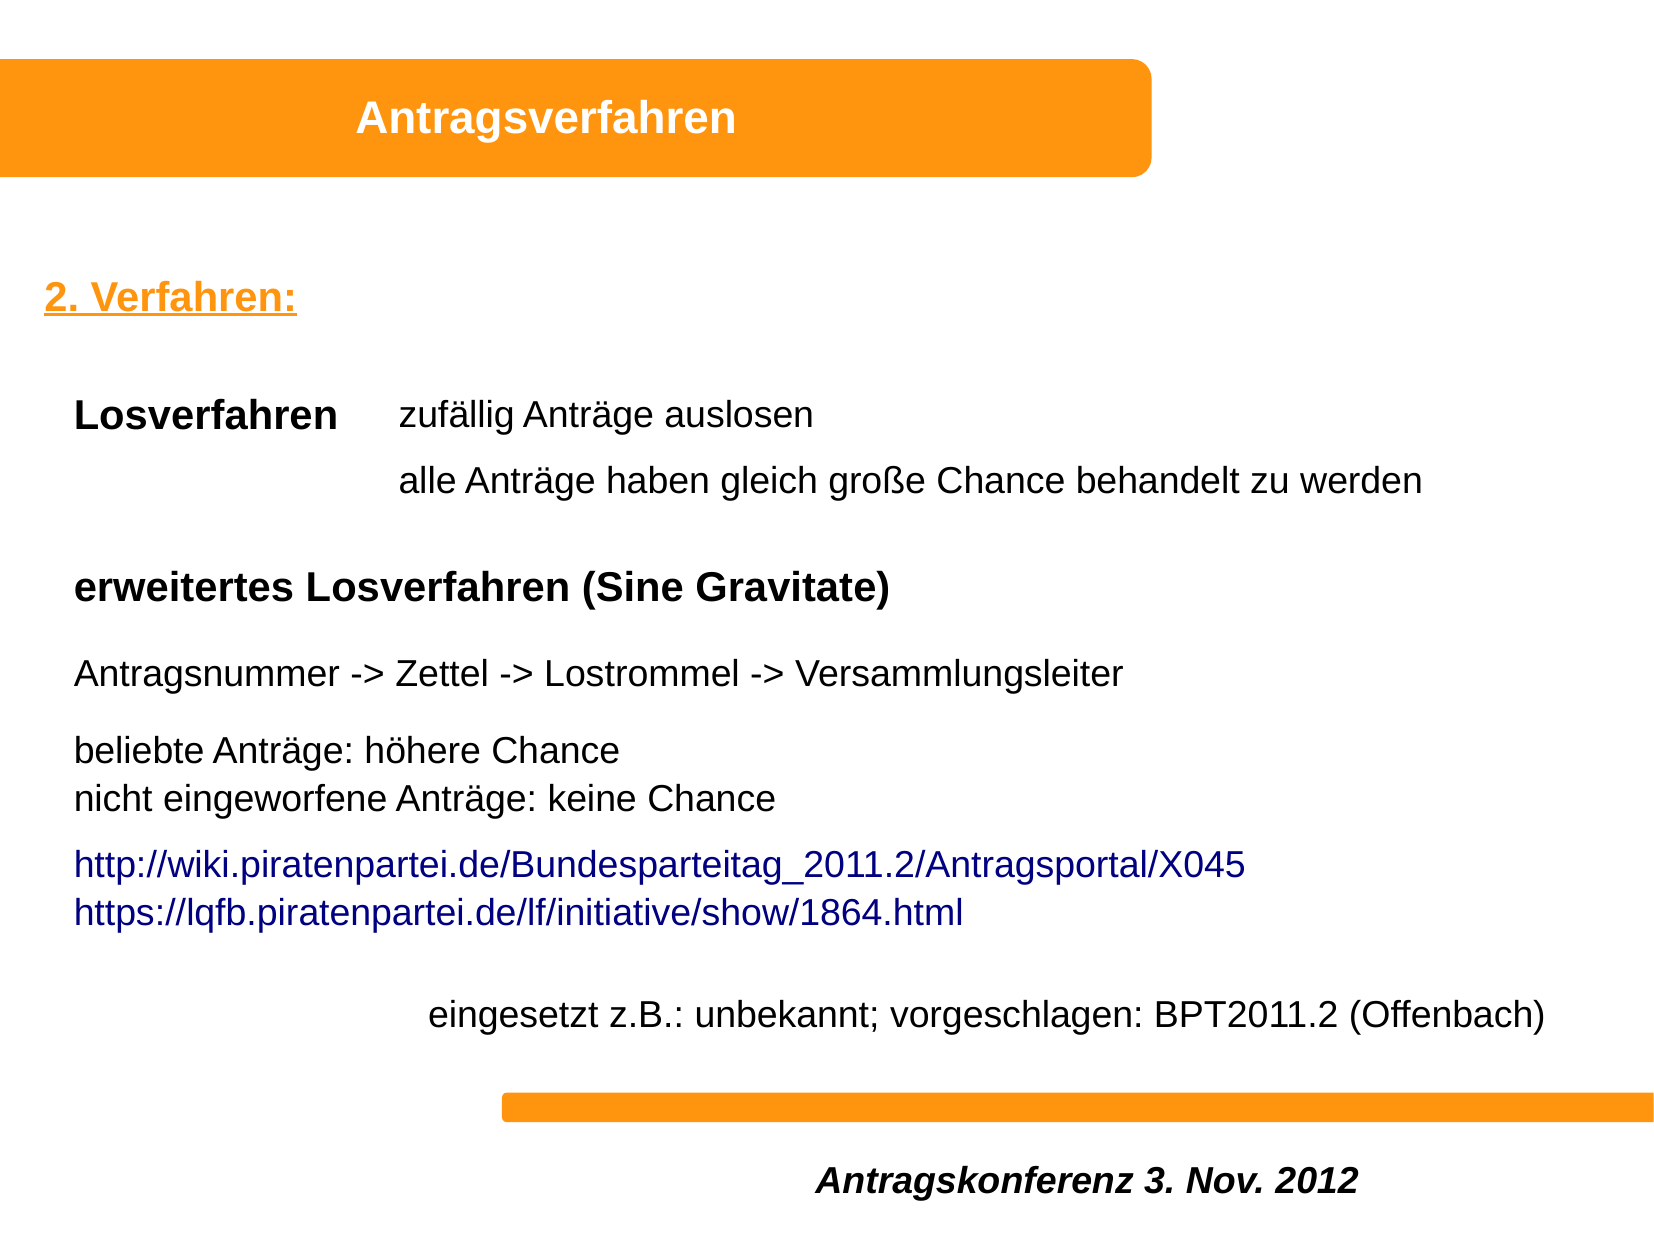

2. Verfahren:
Losverfahren
zufällig Anträge auslosen
alle Anträge haben gleich große Chance behandelt zu werden
erweitertes Losverfahren (Sine Gravitate)
Antragsnummer -> Zettel -> Lostrommel -> Versammlungsleiter
beliebte Anträge: höhere Chance
nicht eingeworfene Anträge: keine Chance
http://wiki.piratenpartei.de/Bundesparteitag_2011.2/Antragsportal/X045
https://lqfb.piratenpartei.de/lf/initiative/show/1864.html
eingesetzt z.B.: unbekannt; vorgeschlagen: BPT2011.2 (Offenbach)